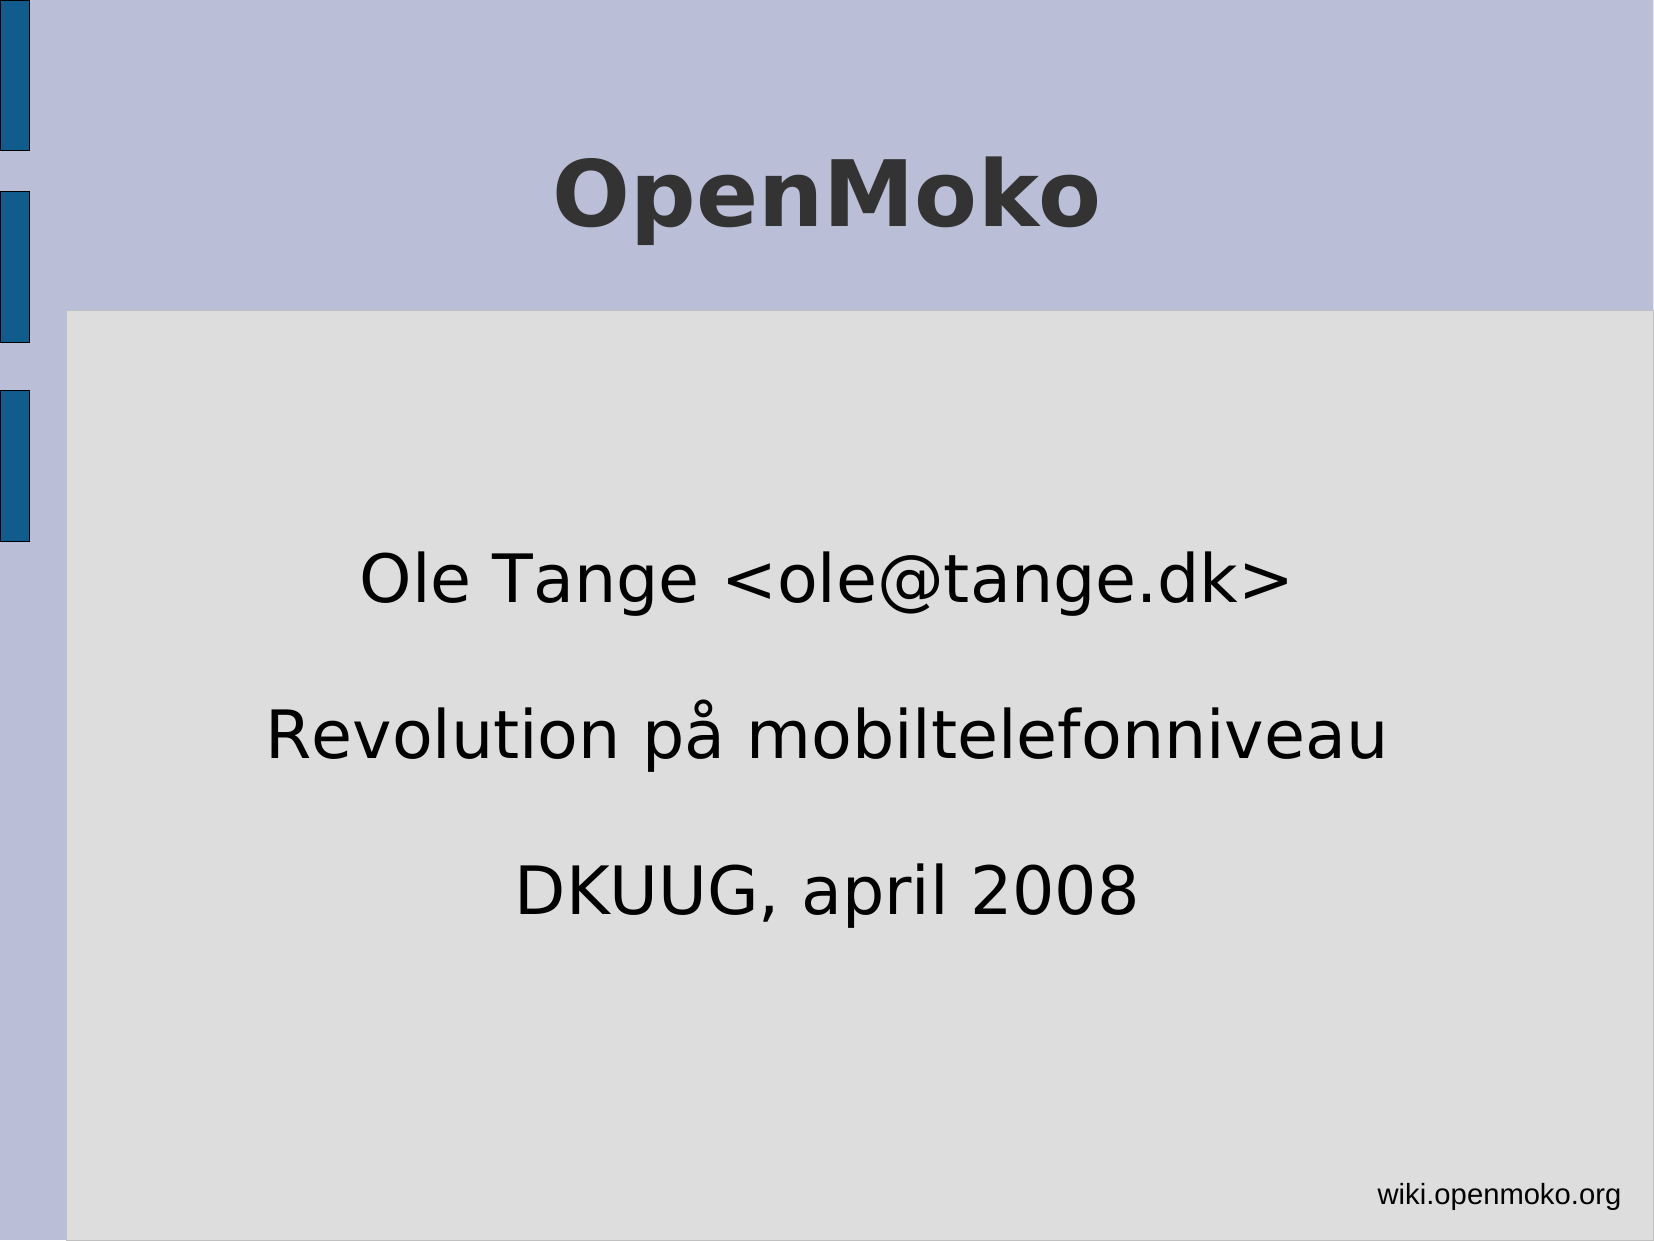

# OpenMoko
Ole Tange <ole@tange.dk>
Revolution på mobiltelefonniveau
DKUUG, april 2008